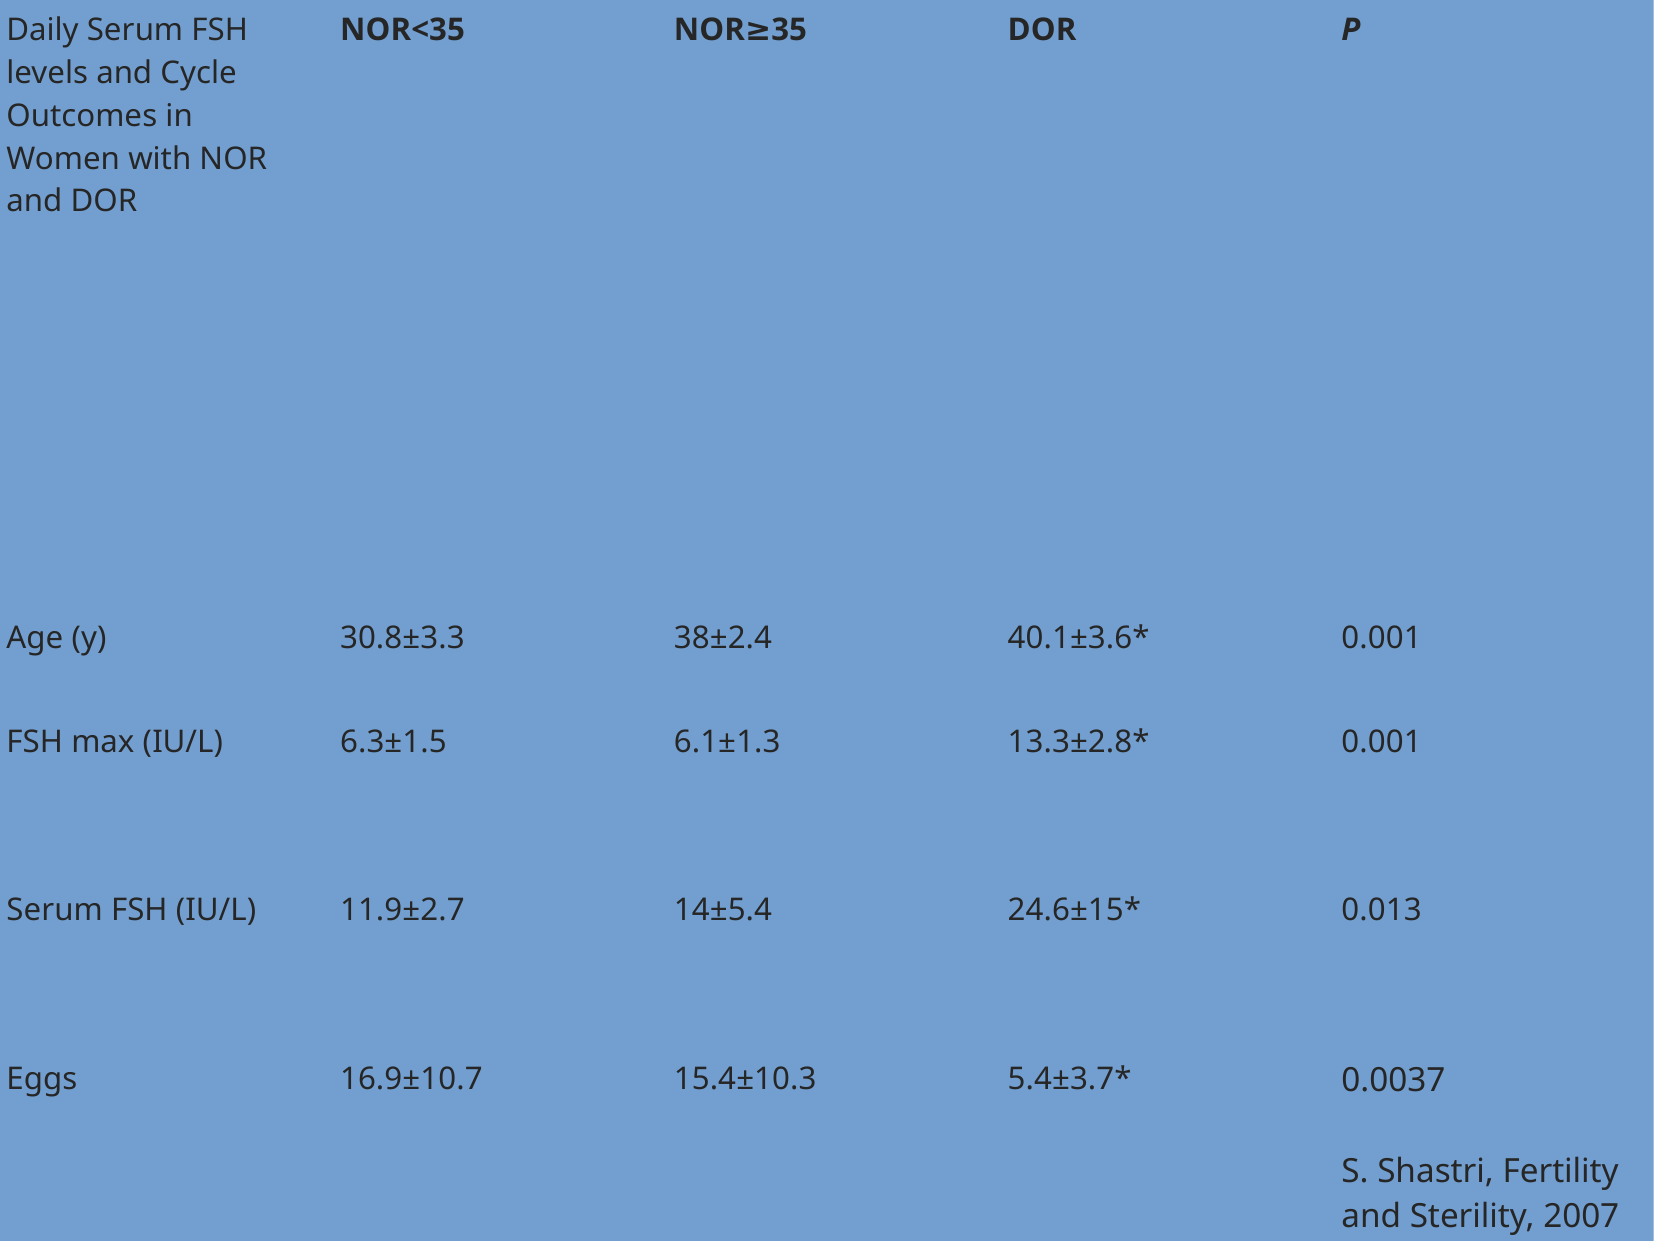

| Daily Serum FSH levels and Cycle Outcomes in Women with NOR and DOR | NOR<35 | NOR≥35 | DOR | P |
| --- | --- | --- | --- | --- |
| Age (y) | 30.8±3.3 | 38±2.4 | 40.1±3.6\* | 0.001 |
| FSH max (IU/L) | 6.3±1.5 | 6.1±1.3 | 13.3±2.8\* | 0.001 |
| Serum FSH (IU/L) | 11.9±2.7 | 14±5.4 | 24.6±15\* | 0.013 |
| Eggs | 16.9±10.7 | 15.4±10.3 | 5.4±3.7\* | 0.0037 S. Shastri, Fertility and Sterility, 2007 |